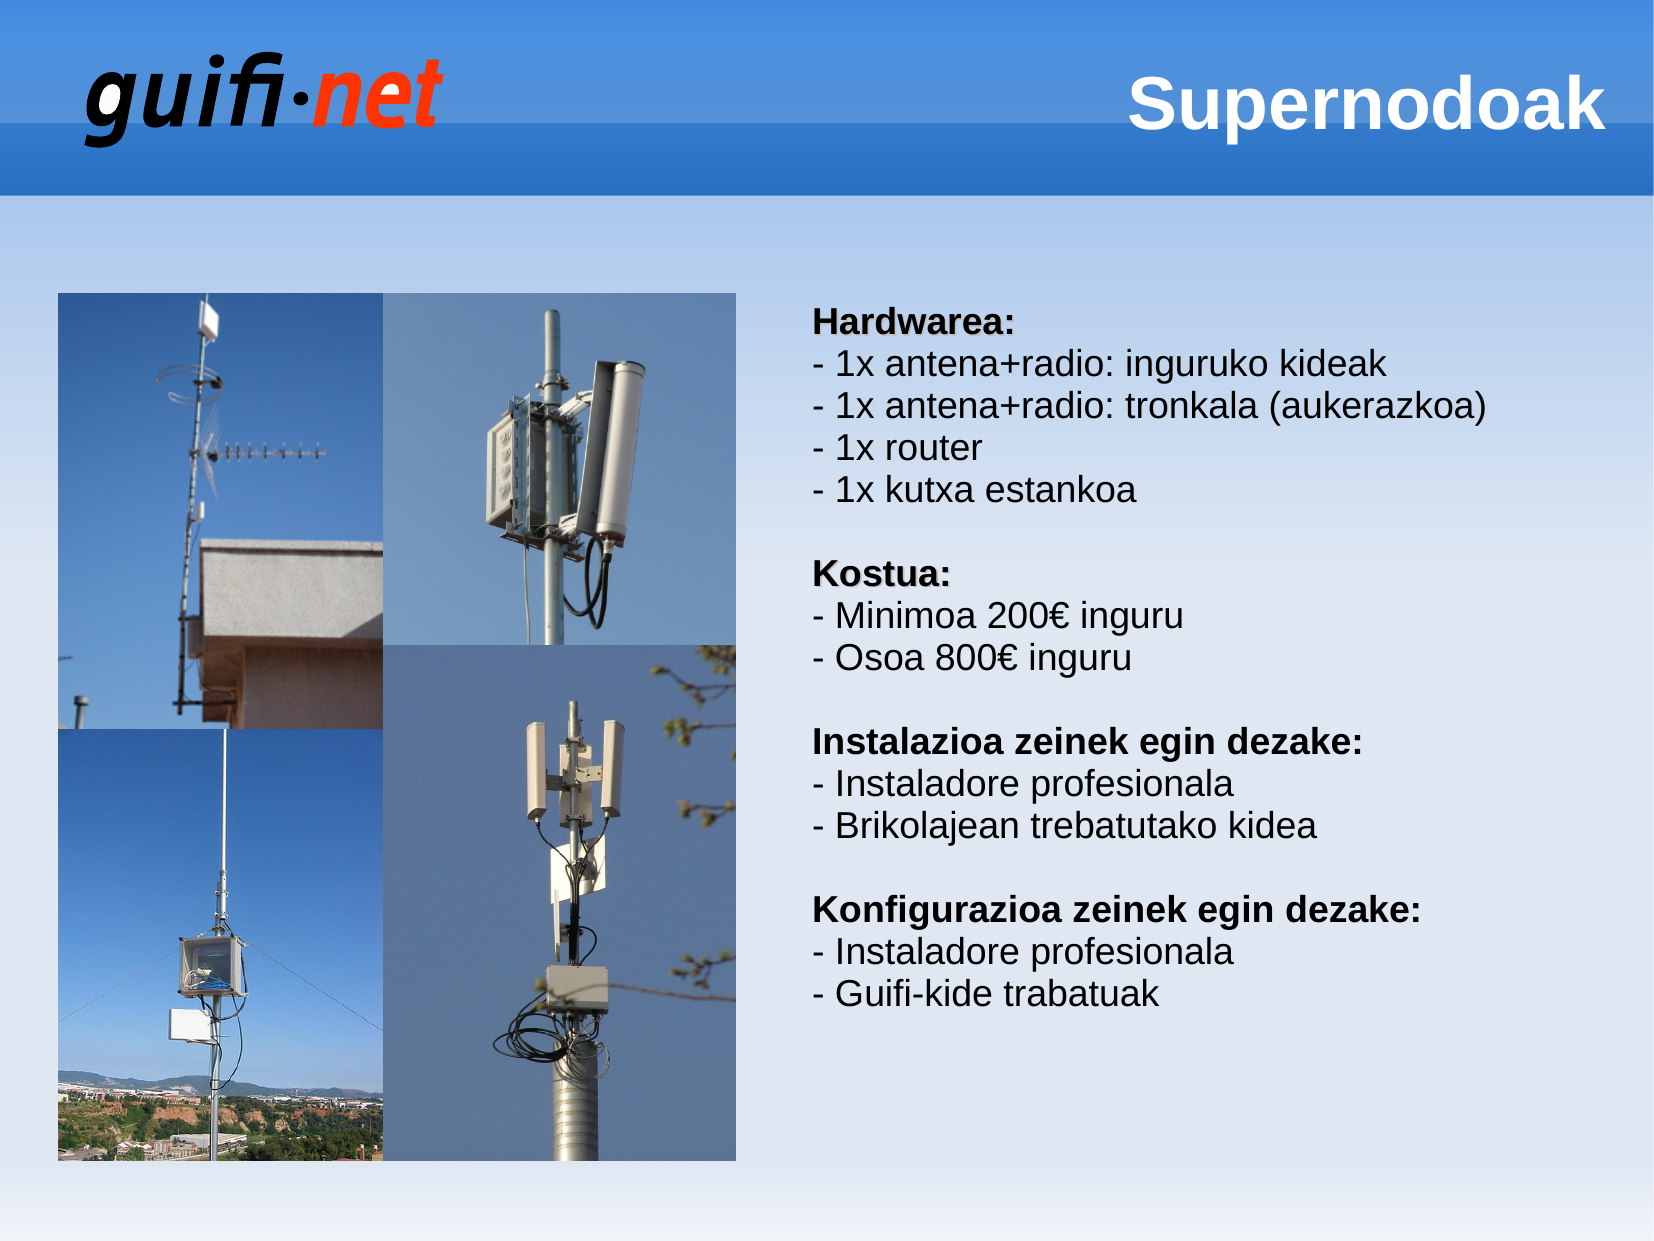

# Supernodoak
Hardwarea:
- 1x antena+radio: inguruko kideak
- 1x antena+radio: tronkala (aukerazkoa)
- 1x router
- 1x kutxa estankoa
Kostua:
- Minimoa 200€ inguru
- Osoa 800€ inguru
Instalazioa zeinek egin dezake:
- Instaladore profesionala
- Brikolajean trebatutako kidea
Konfigurazioa zeinek egin dezake:
- Instaladore profesionala
- Guifi-kide trabatuak